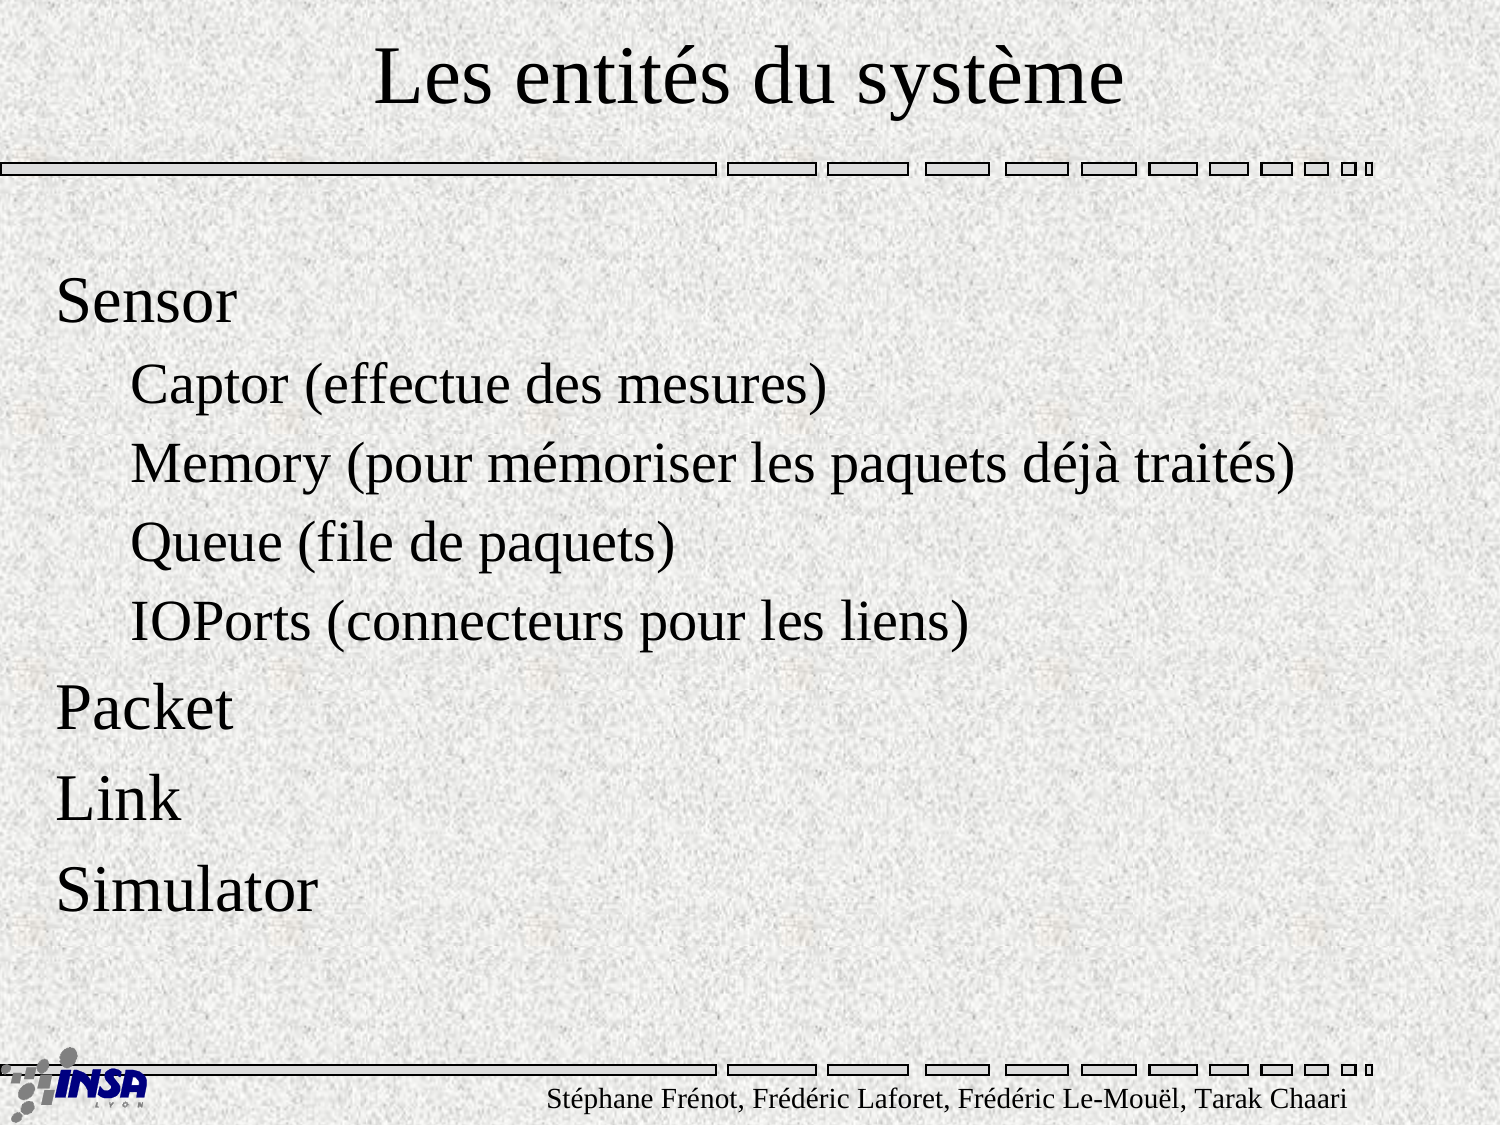

# Les entités du système
Sensor
Captor (effectue des mesures)
Memory (pour mémoriser les paquets déjà traités)
Queue (file de paquets)
IOPorts (connecteurs pour les liens)
Packet
Link
Simulator